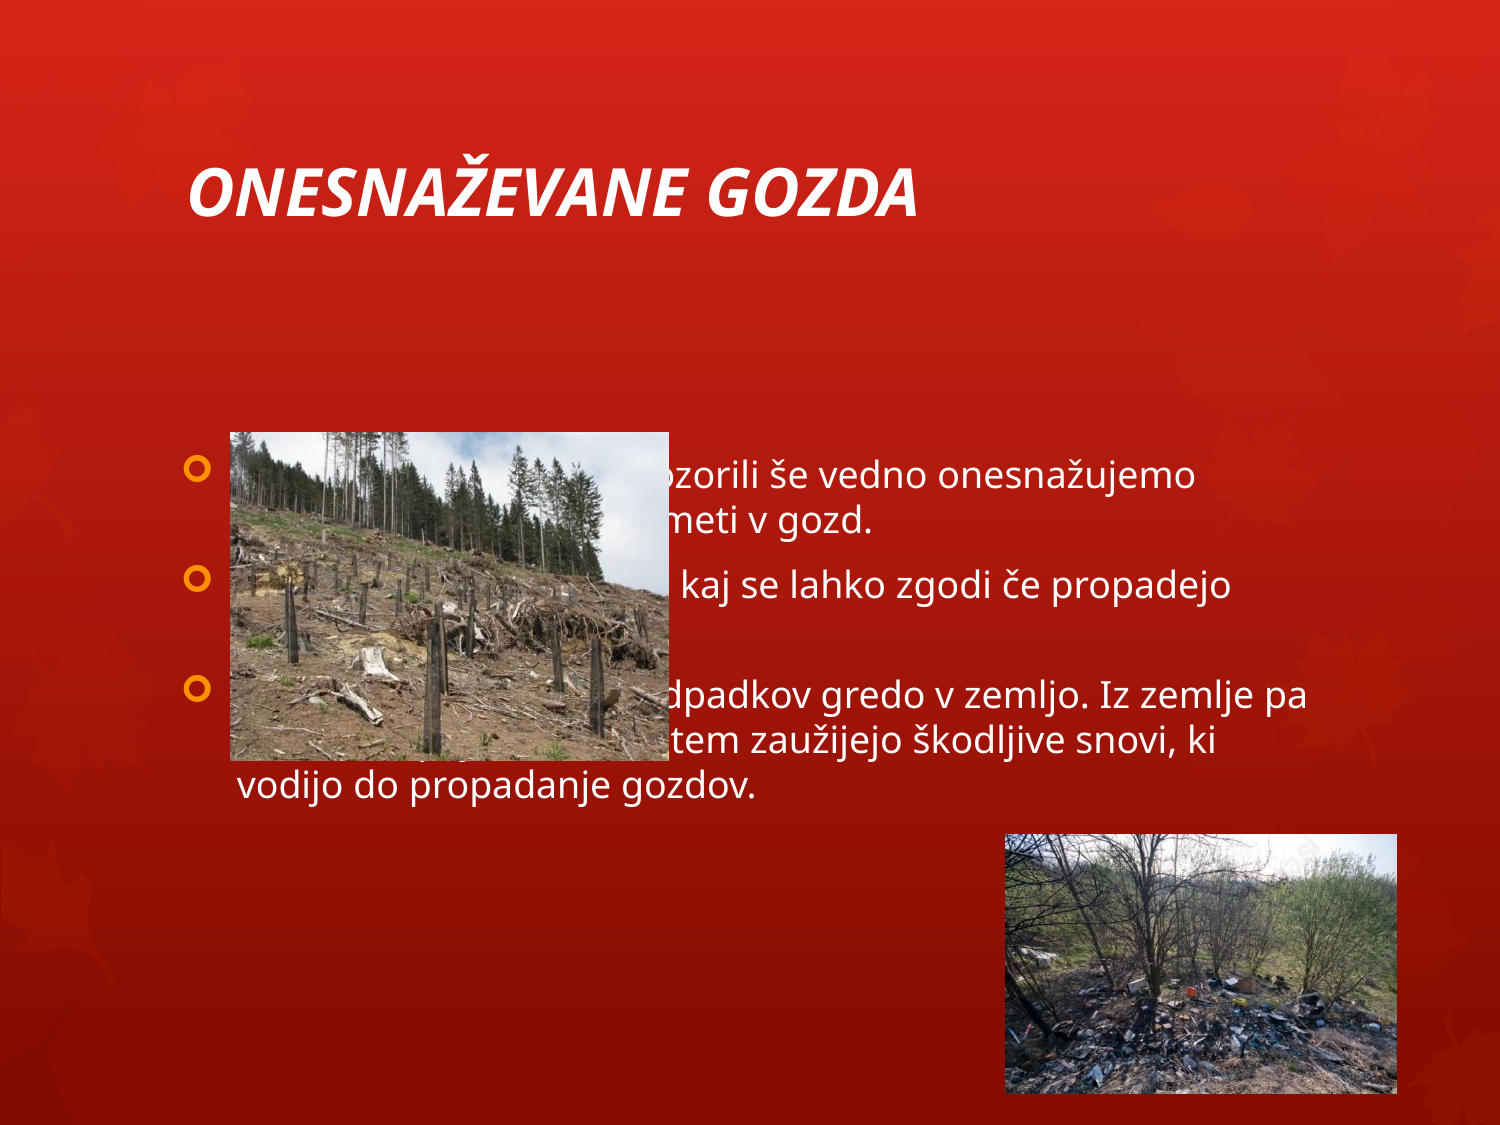

# ONESNAŽEVANE GOZDA
Ljudje kljub mnogim opozorili še vedno onesnažujemo gozdove z odlaganjem smeti v gozd.
Premalo smo ozaveščeni kaj se lahko zgodi če propadejo gozdovi.
Snovi ,ki jih dež spira z odpadkov gredo v zemljo. Iz zemlje pa drevesa črpajo vodo in z tem zaužijejo škodljive snovi, ki vodijo do propadanje gozdov.